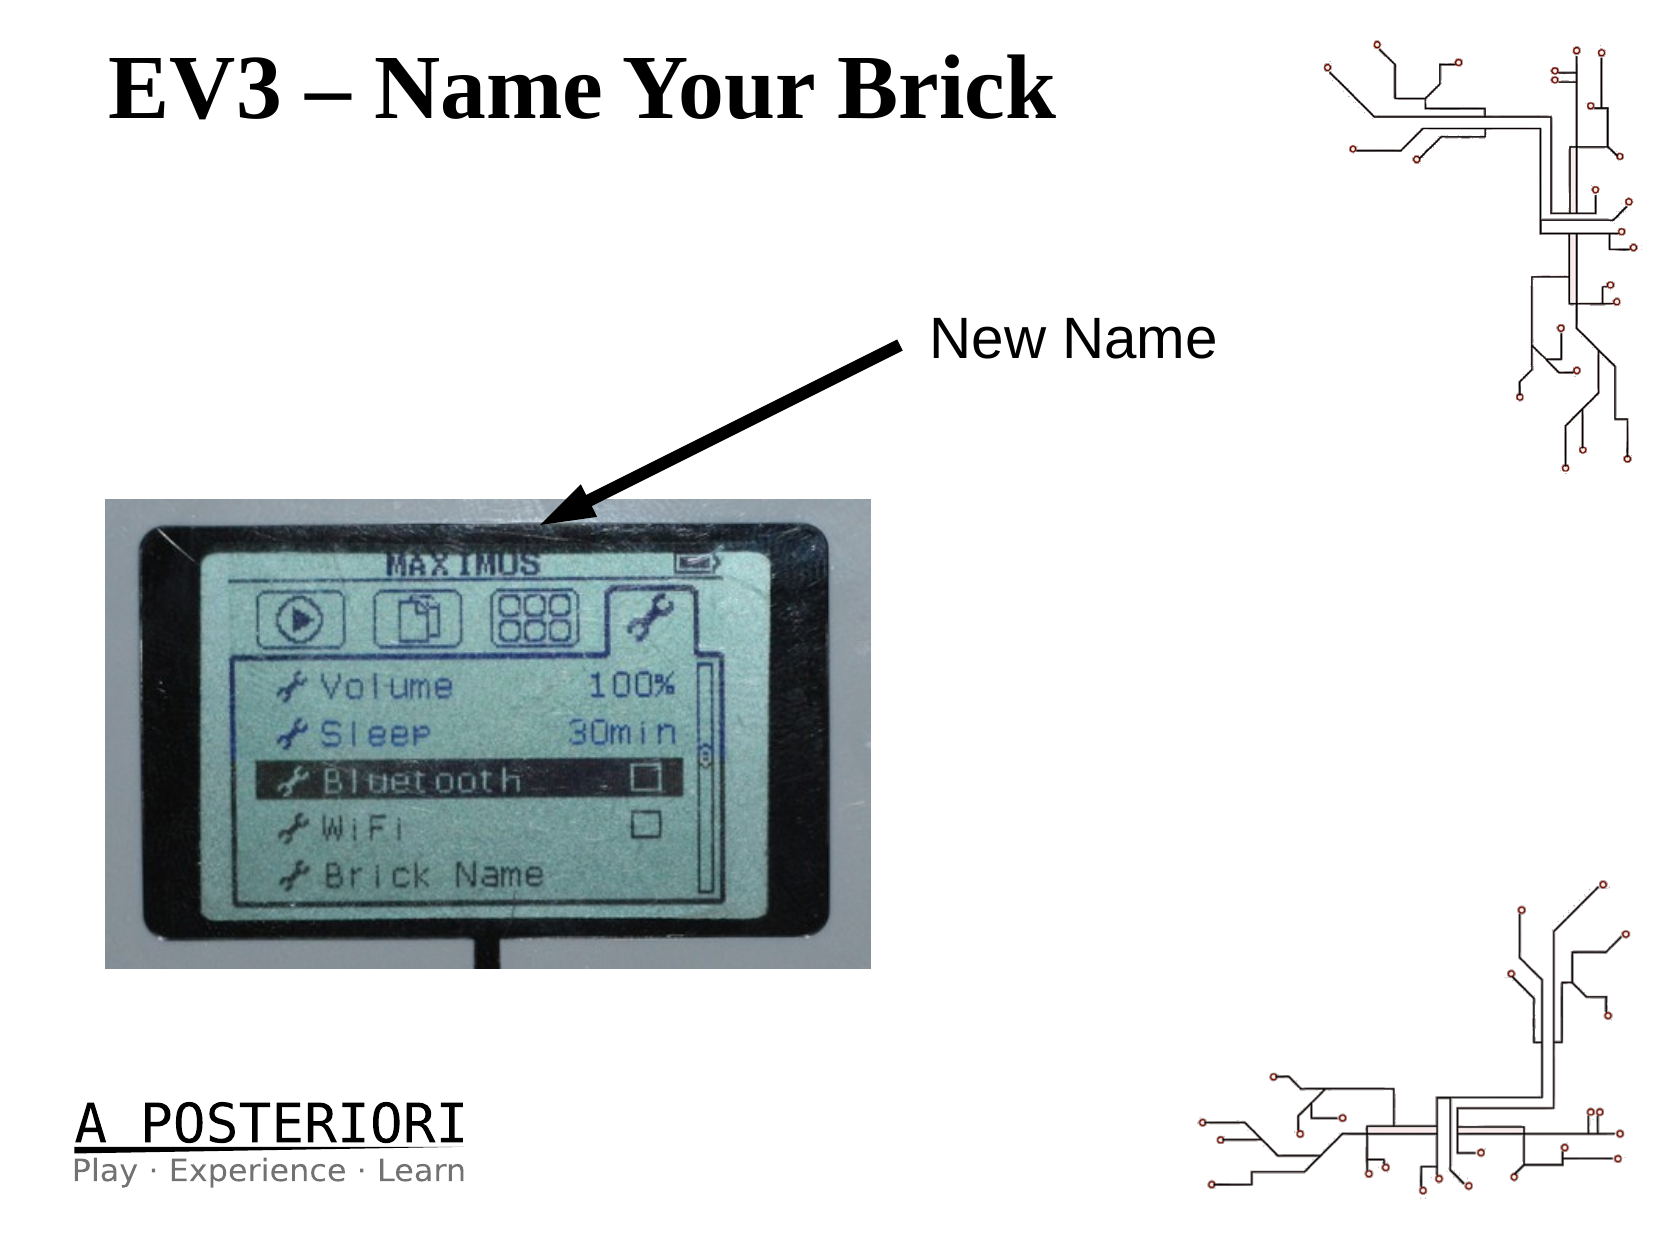

# EV3 – Name Your Brick
New Name